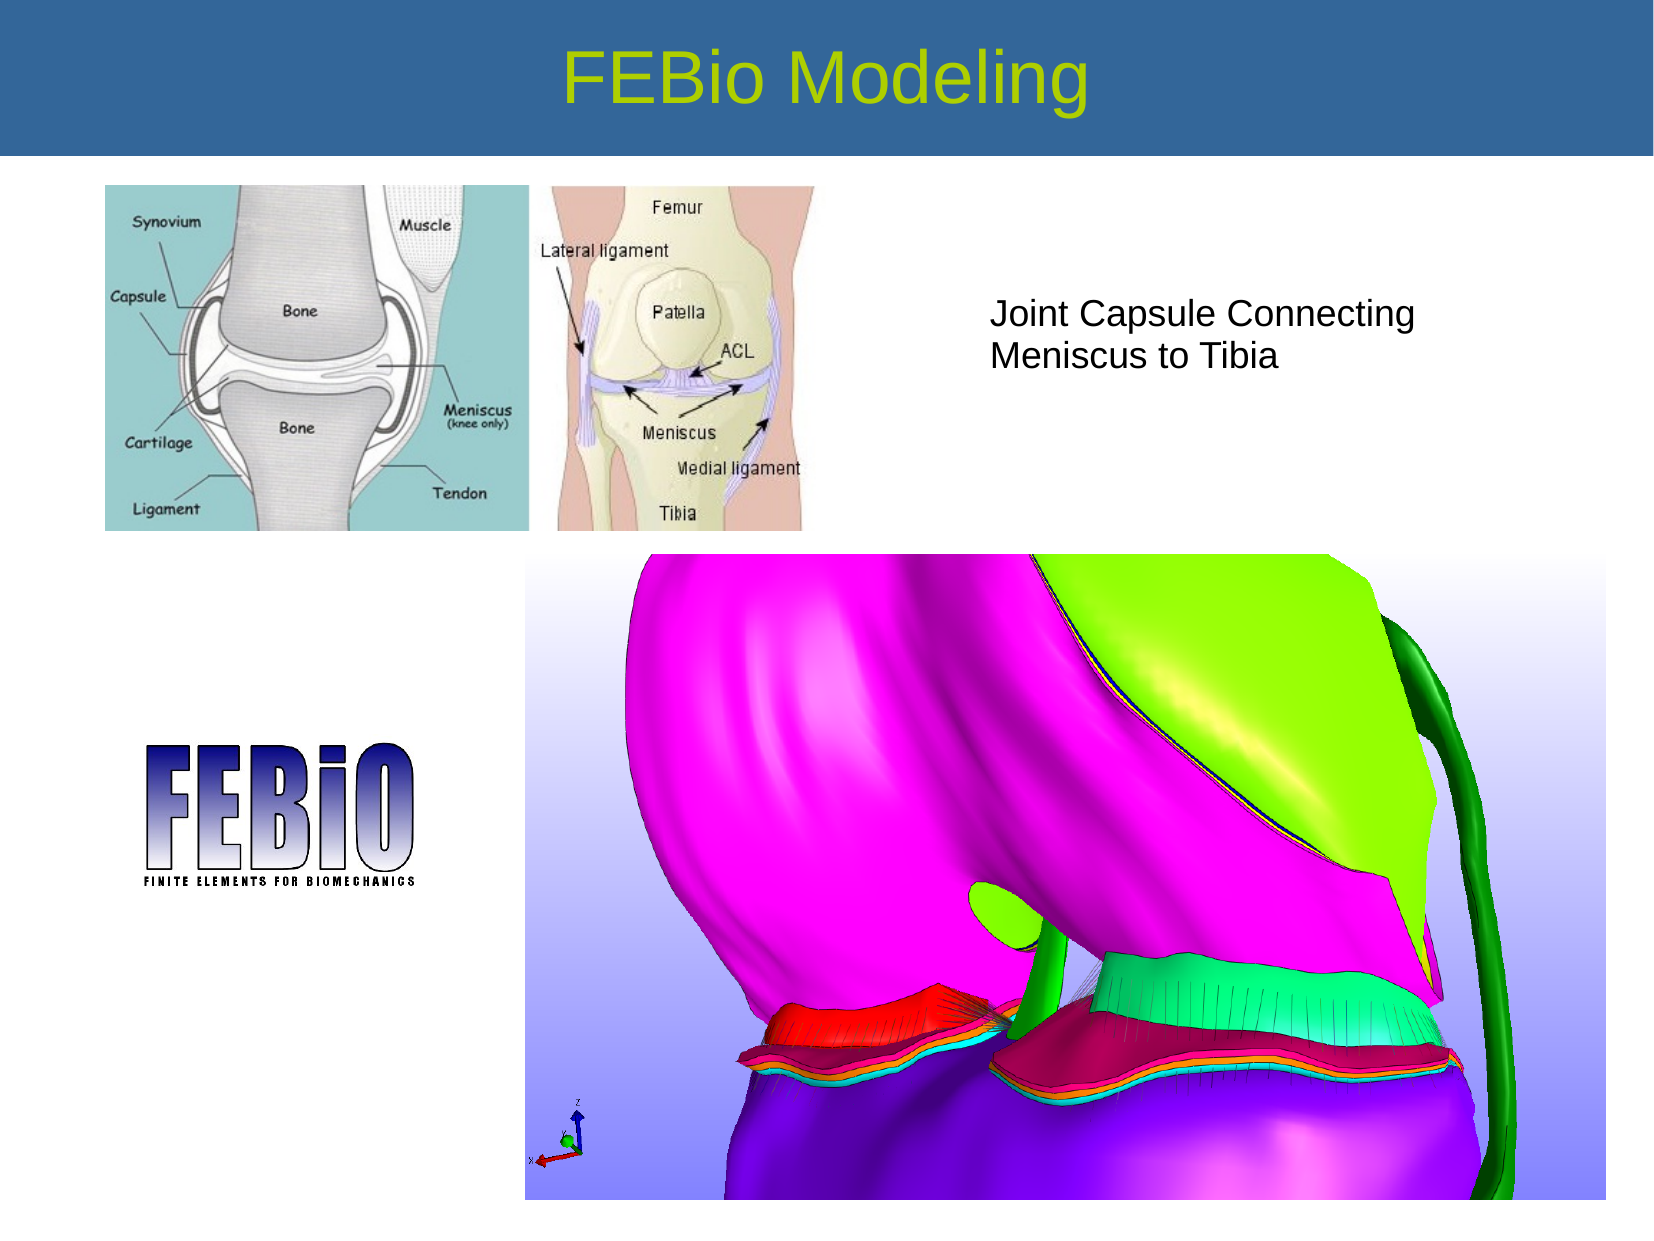

FEBio Modeling
Joint Capsule Connecting Meniscus to Tibia